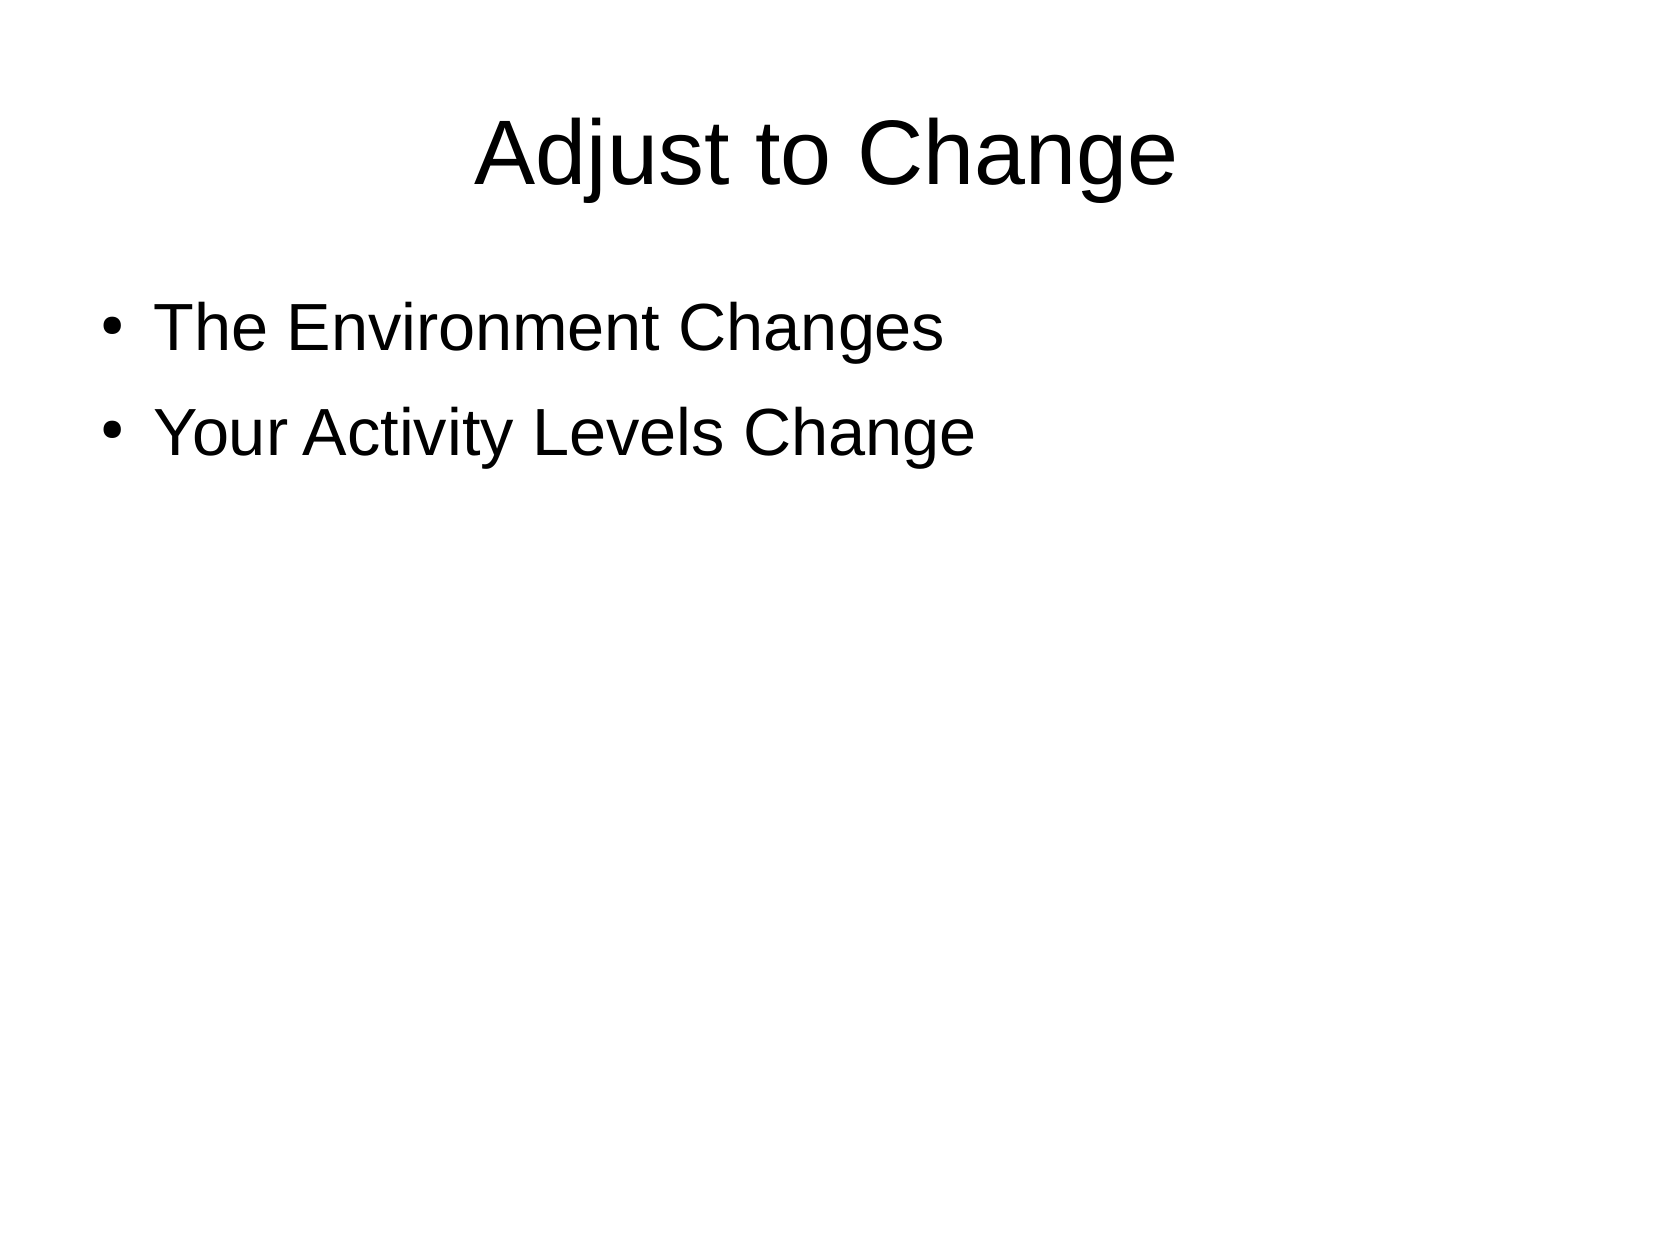

# Adjust to Change
The Environment Changes
Your Activity Levels Change